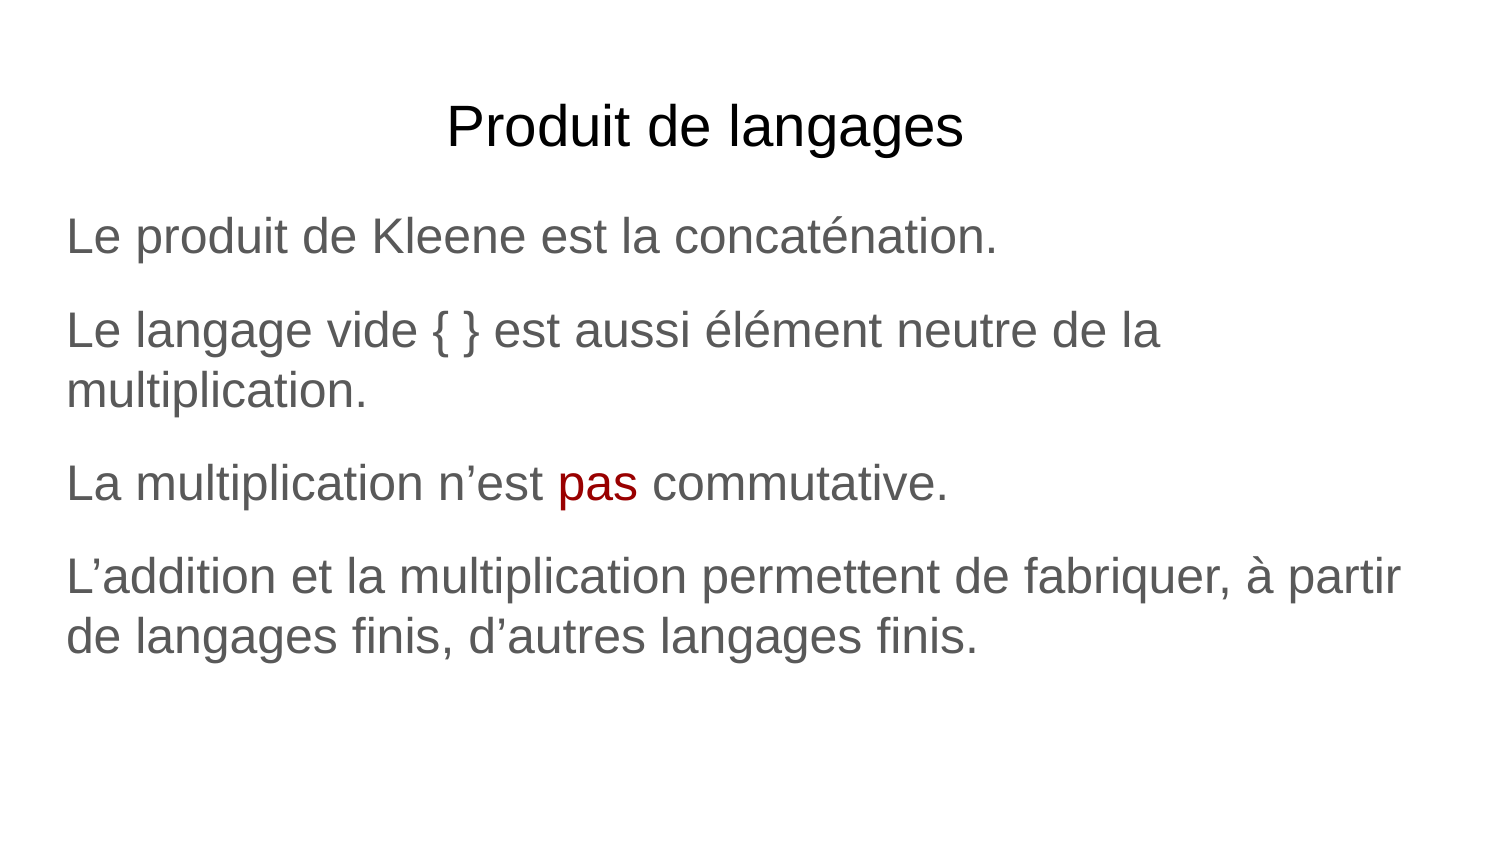

# Produit de langages
Le produit de Kleene est la concaténation.
Le langage vide { } est aussi élément neutre de la multiplication.
La multiplication n’est pas commutative.
L’addition et la multiplication permettent de fabriquer, à partir de langages finis, d’autres langages finis.